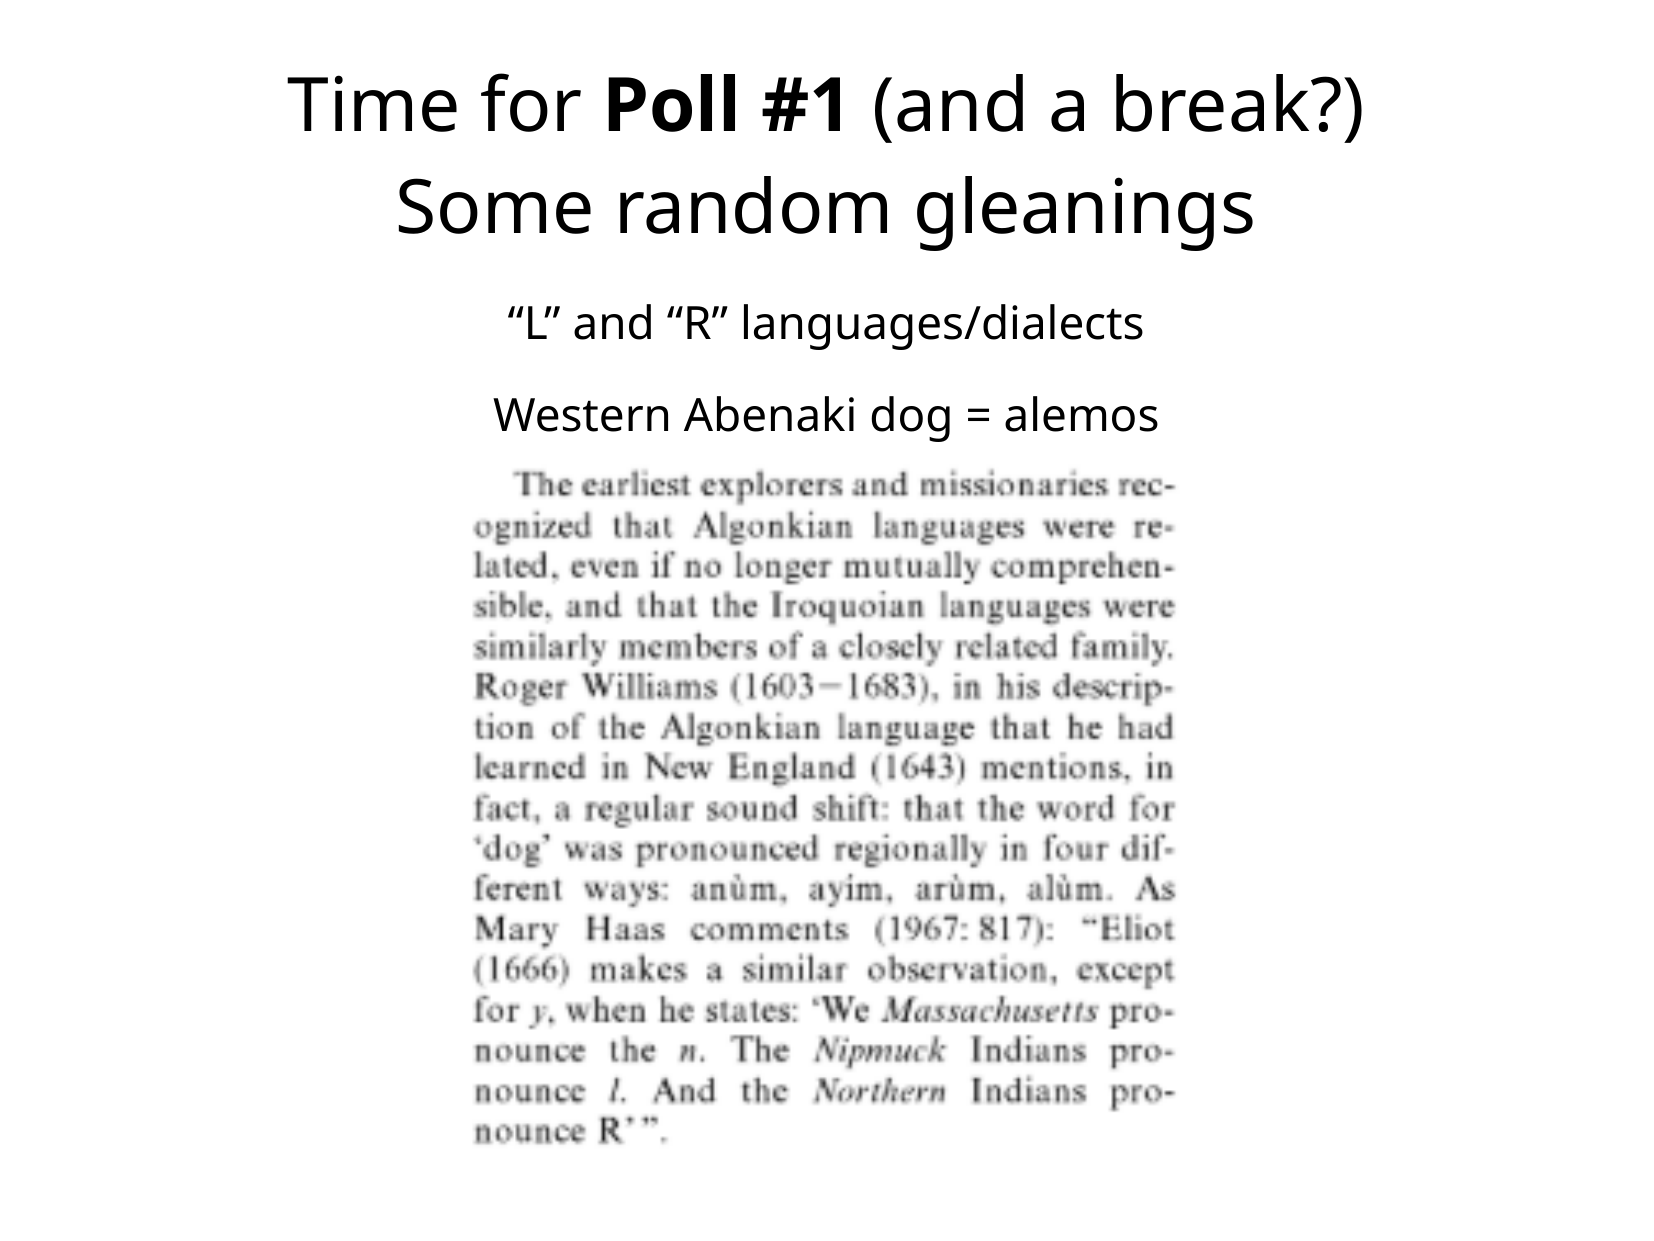

# Time for Poll #1 (and a break?) Some random gleanings
“L” and “R” languages/dialects
Western Abenaki dog = alemos